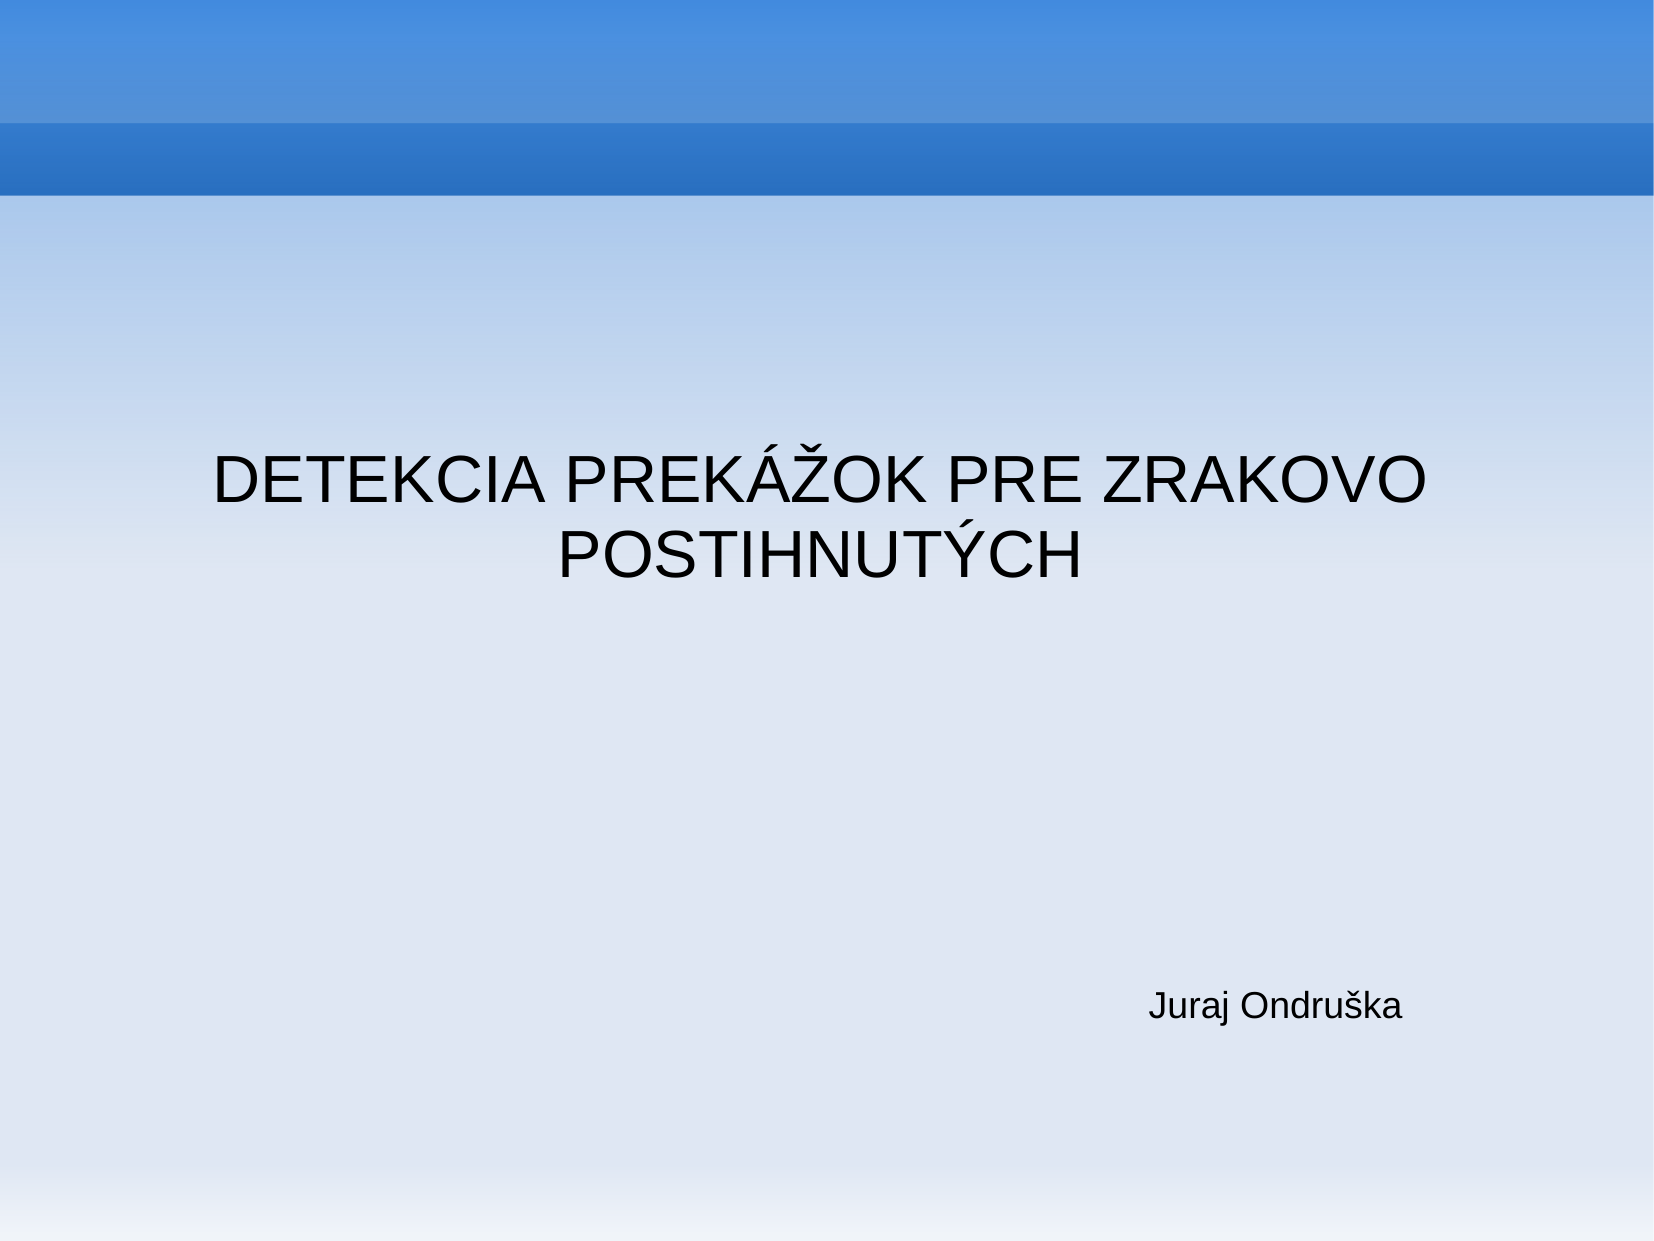

# DETEKCIA PREKÁŽOK PRE ZRAKOVO POSTIHNUTÝCH
Juraj Ondruška